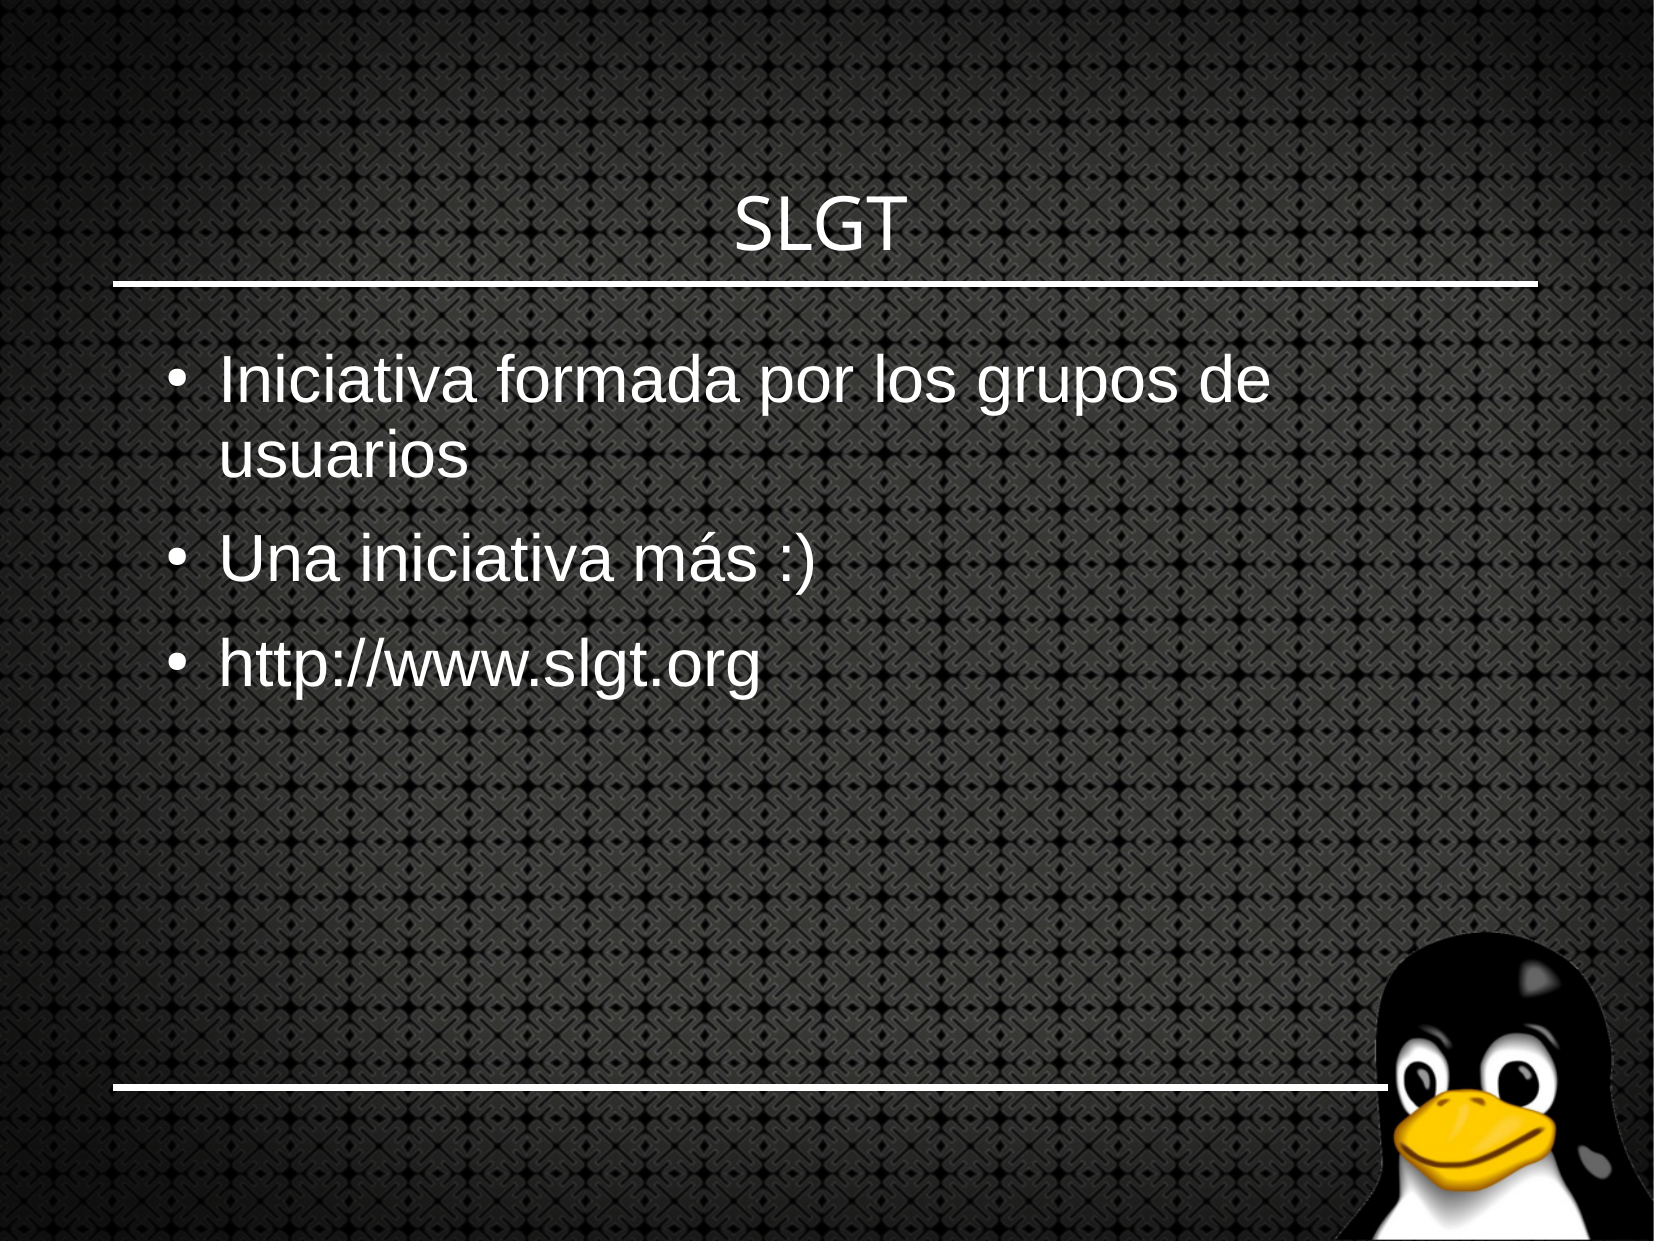

# SLGT
Iniciativa formada por los grupos de usuarios
Una iniciativa más :)
http://www.slgt.org